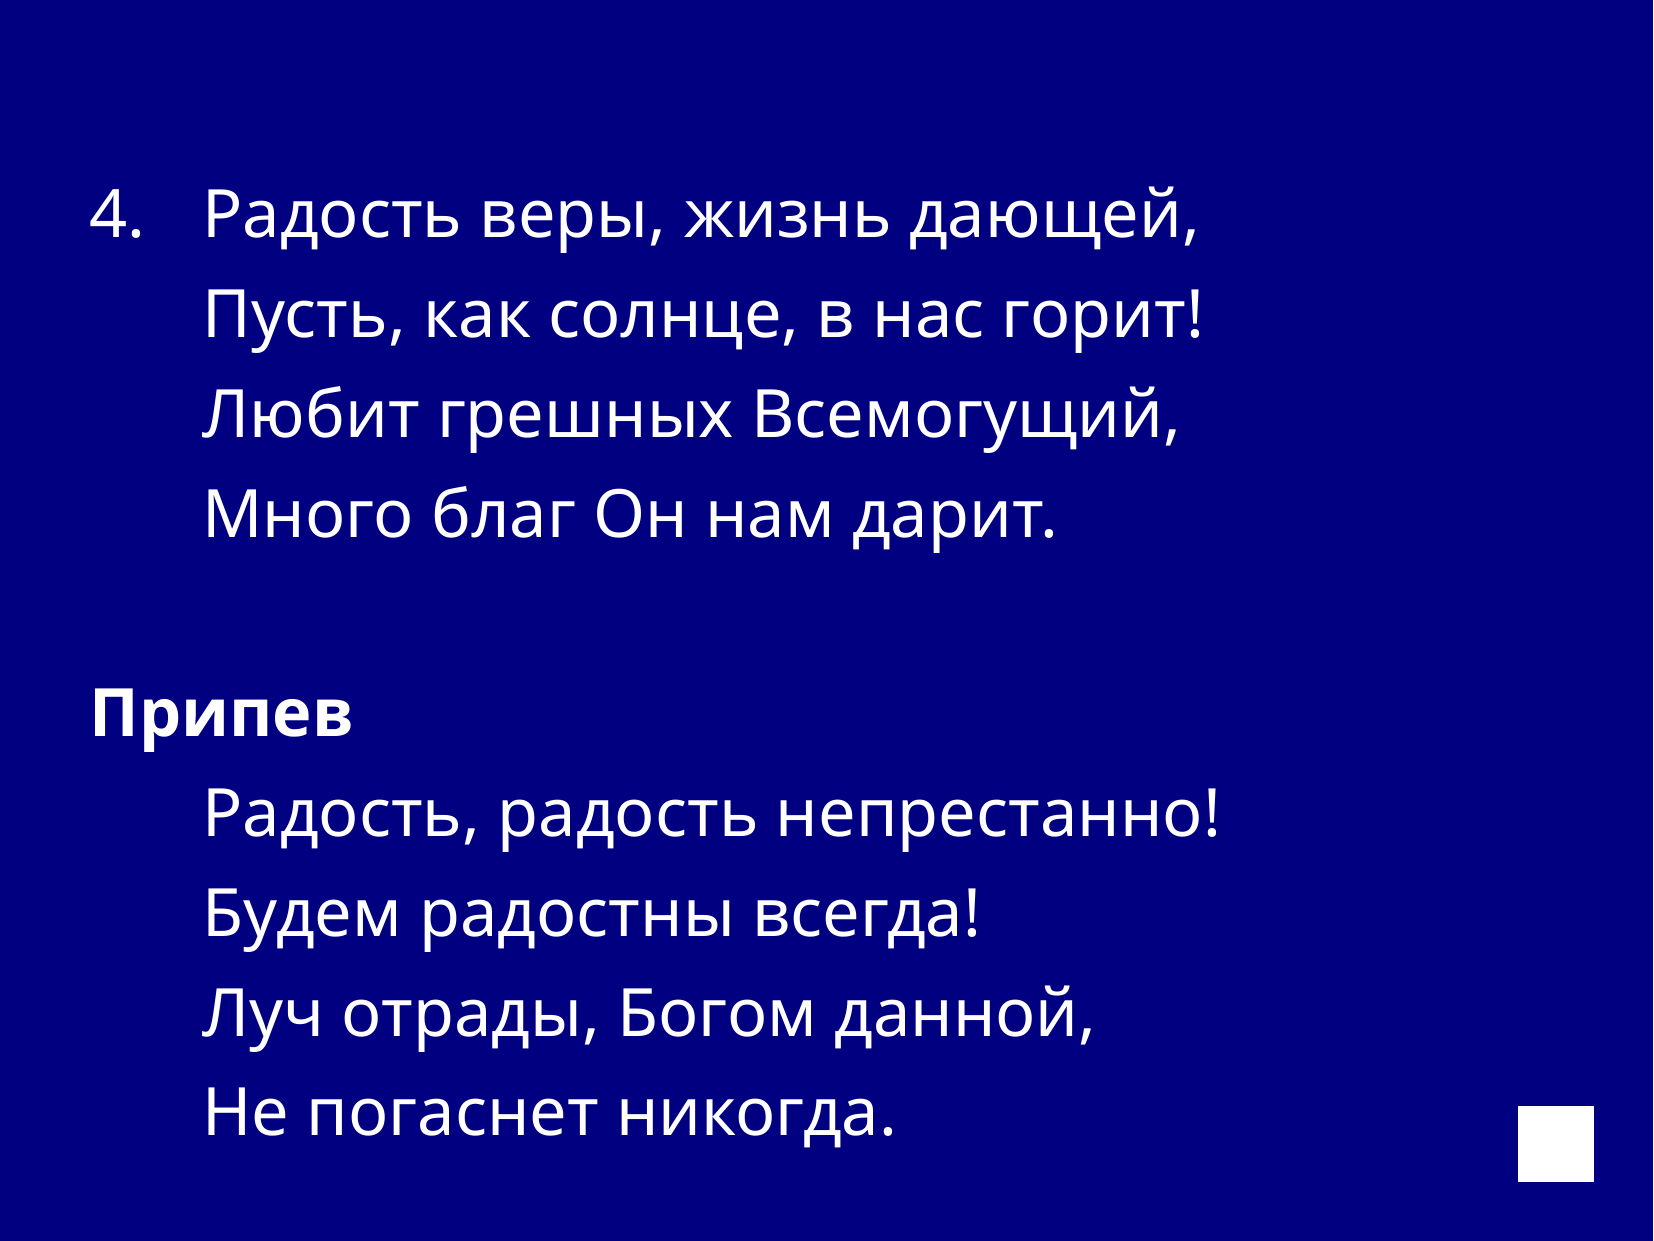

4.	Радость веры, жизнь дающей,
	Пусть, как солнце, в нас горит!
	Любит грешных Всемогущий,
	Много благ Он нам дарит.
Припев
	Радость, радость непрестанно!
	Будем радостны всегда!
	Луч отрады, Богом данной,
	Не погаснет никогда.